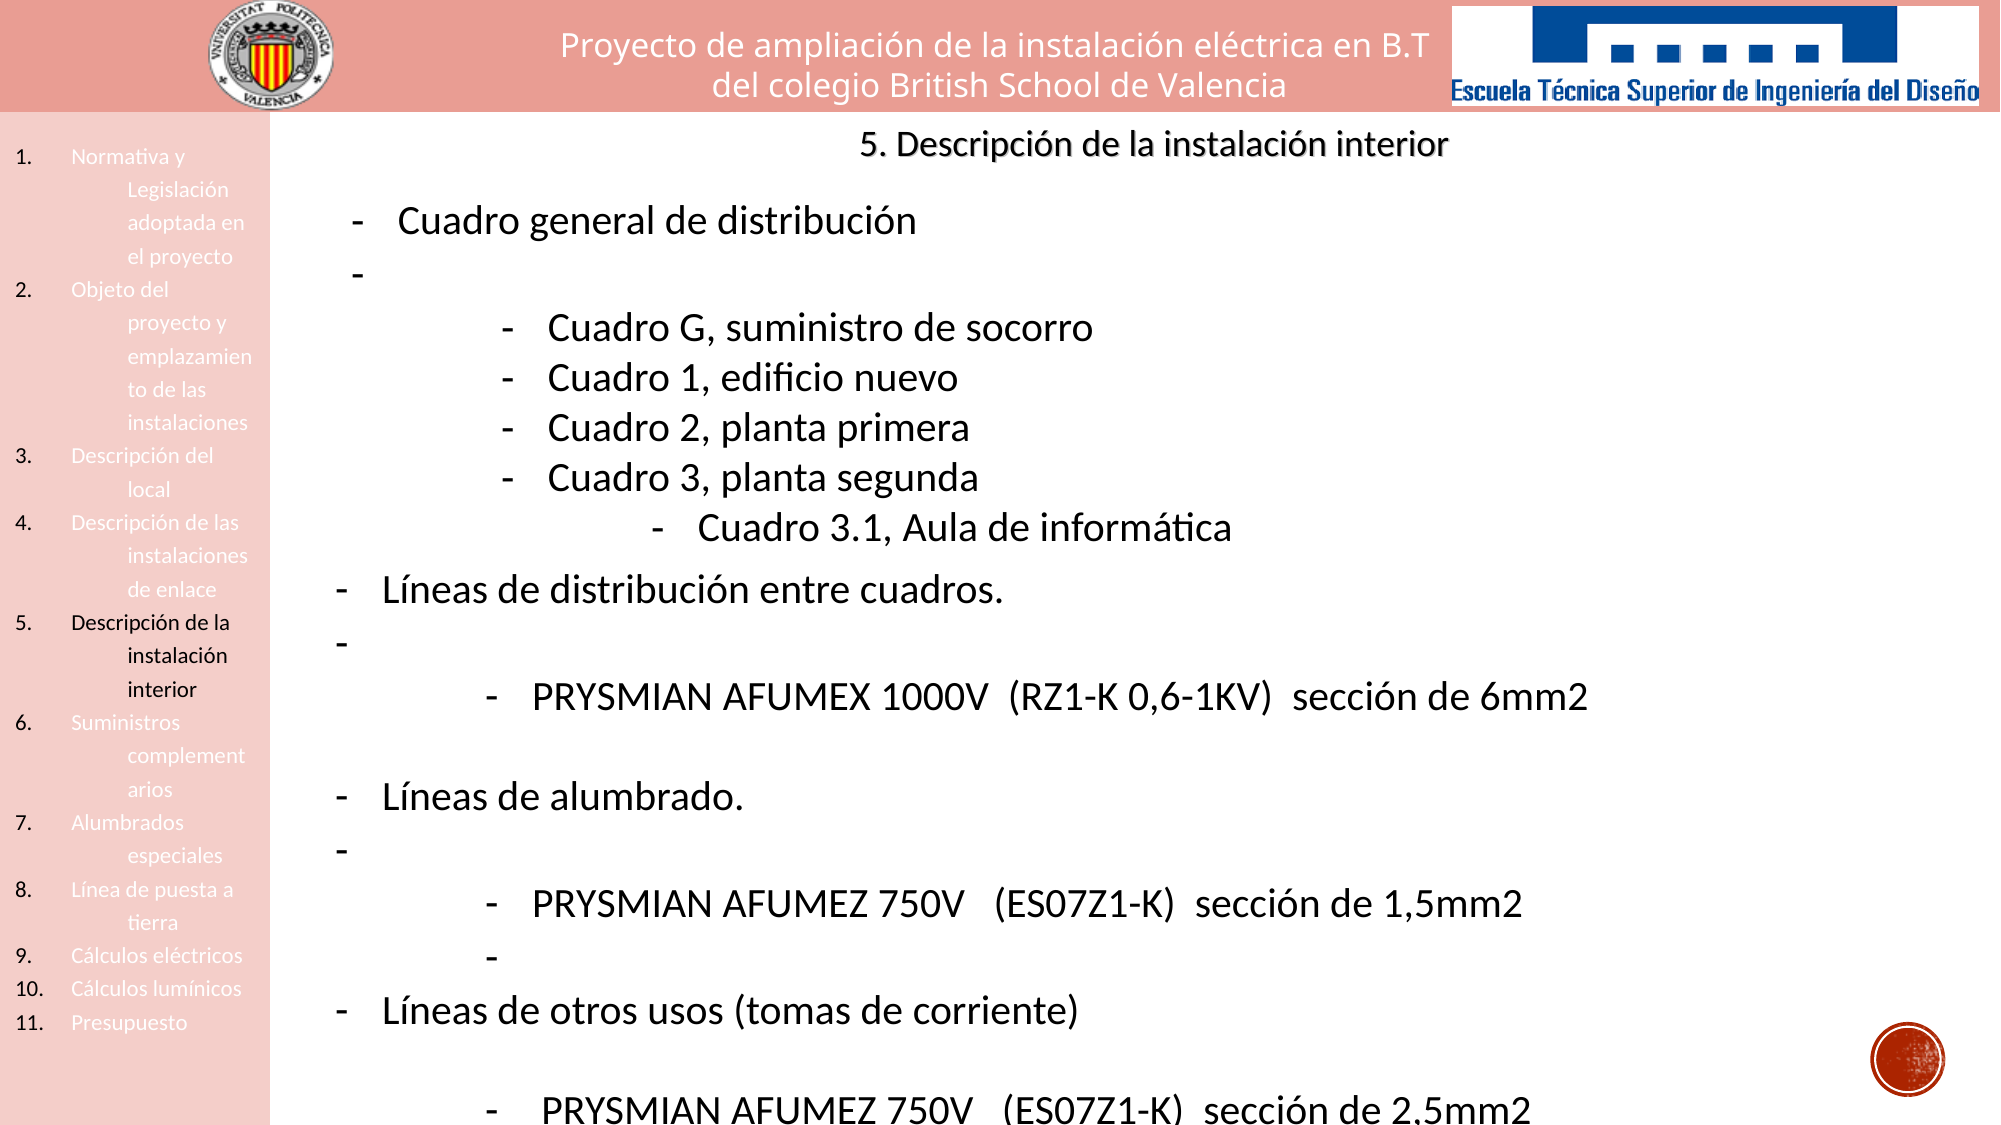

Proyecto de ampliación de la instalación eléctrica en B.T
del colegio British School de Valencia
 5. Descripción de la instalación interior
Normativa y Legislación adoptada en el proyecto
Objeto del proyecto y emplazamiento de las instalaciones
Descripción del local
Descripción de las instalaciones de enlace
Descripción de la instalación interior
Suministros complementarios
Alumbrados especiales
Línea de puesta a tierra
Cálculos eléctricos
Cálculos lumínicos
Presupuesto
Cuadro general de distribución
Cuadro G, suministro de socorro
Cuadro 1, edificio nuevo
Cuadro 2, planta primera
Cuadro 3, planta segunda
Cuadro 3.1, Aula de informática
Líneas de distribución entre cuadros.
PRYSMIAN AFUMEX 1000V (RZ1-K 0,6-1KV) sección de 6mm2
Líneas de alumbrado.
PRYSMIAN AFUMEZ 750V (ES07Z1-K) sección de 1,5mm2
Líneas de otros usos (tomas de corriente)
 PRYSMIAN AFUMEZ 750V (ES07Z1-K) sección de 2,5mm2